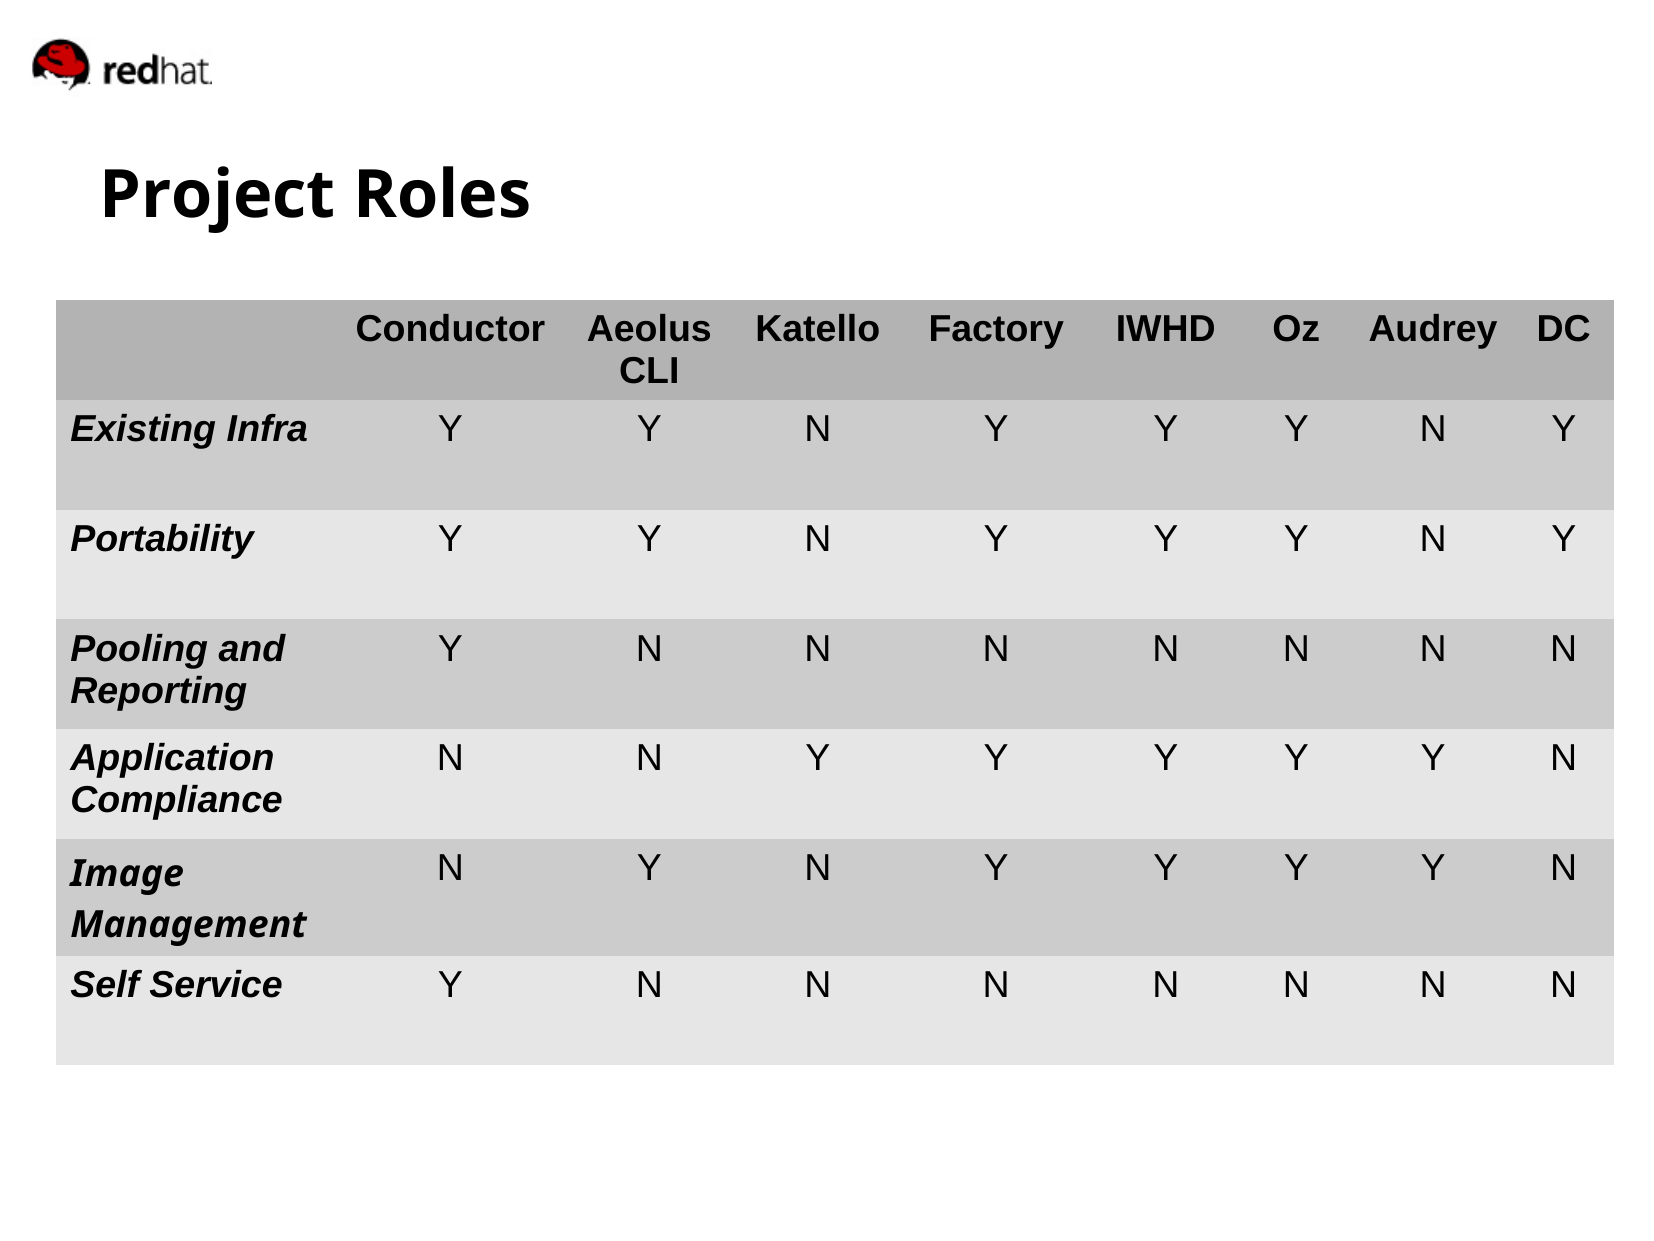

# Project Roles
| | Conductor | Aeolus CLI | Katello | Factory | IWHD | Oz | Audrey | DC |
| --- | --- | --- | --- | --- | --- | --- | --- | --- |
| Existing Infra | Y | Y | N | Y | Y | Y | N | Y |
| Portability | Y | Y | N | Y | Y | Y | N | Y |
| Pooling and Reporting | Y | N | N | N | N | N | N | N |
| Application Compliance | N | N | Y | Y | Y | Y | Y | N |
| Image Management | N | Y | N | Y | Y | Y | Y | N |
| Self Service | Y | N | N | N | N | N | N | N |